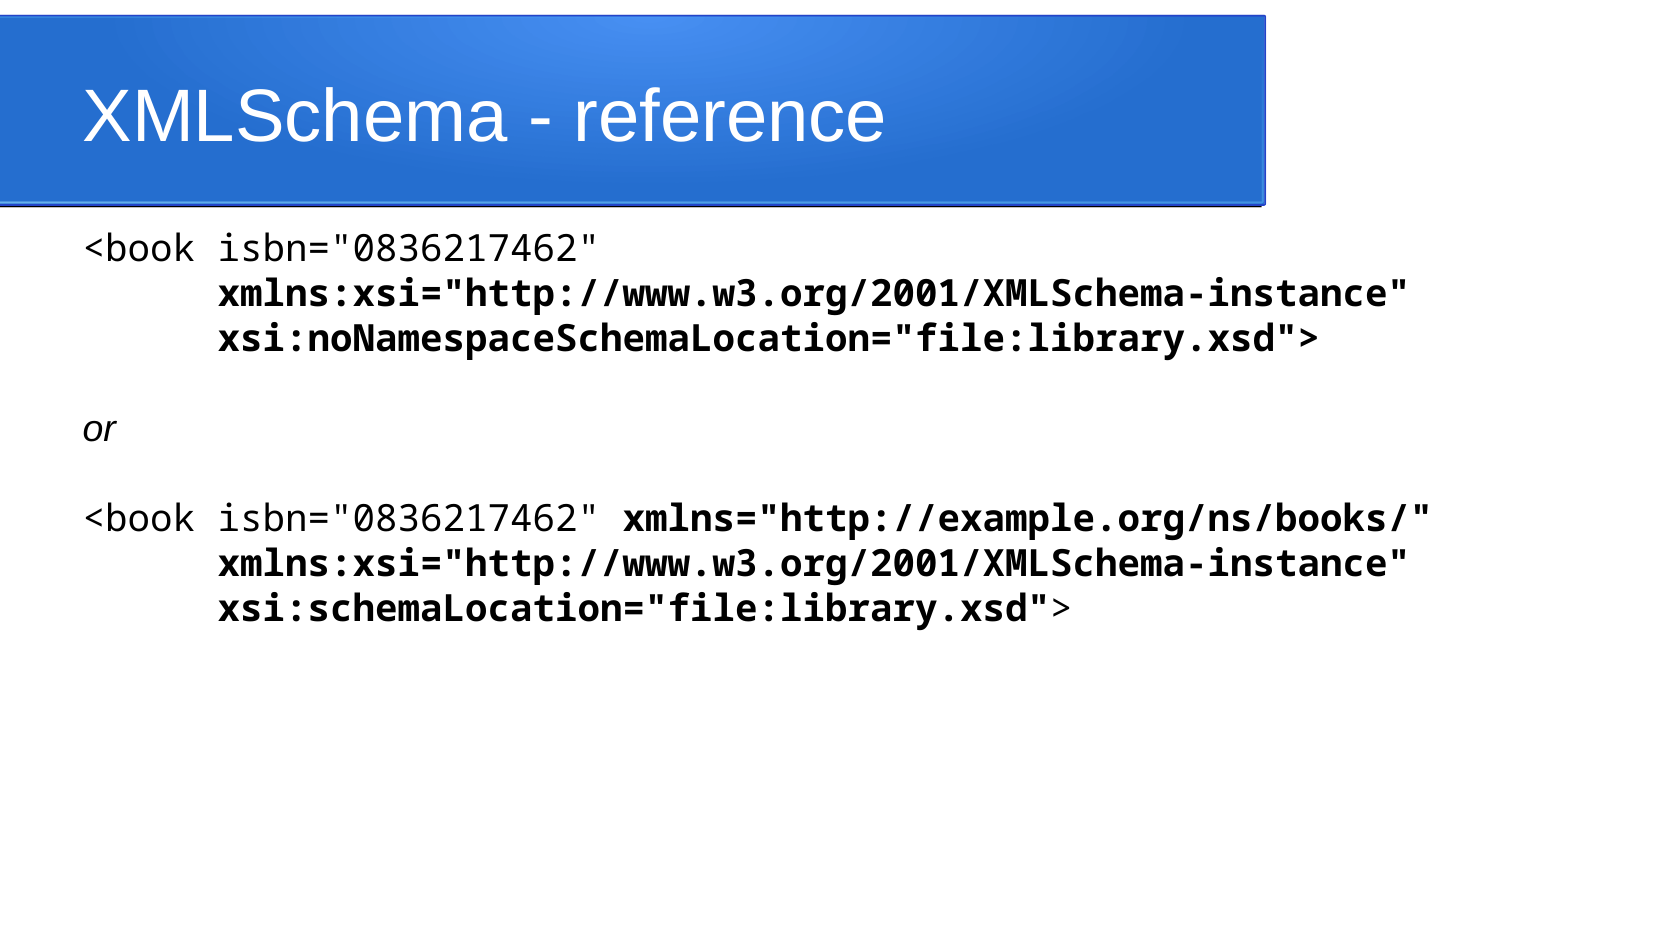

XMLSchema - reference
<book isbn="0836217462"
 xmlns:xsi="http://www.w3.org/2001/XMLSchema-instance"
 xsi:noNamespaceSchemaLocation="file:library.xsd">
or
<book isbn="0836217462" xmlns="http://example.org/ns/books/"
 xmlns:xsi="http://www.w3.org/2001/XMLSchema-instance"
 xsi:schemaLocation="file:library.xsd">